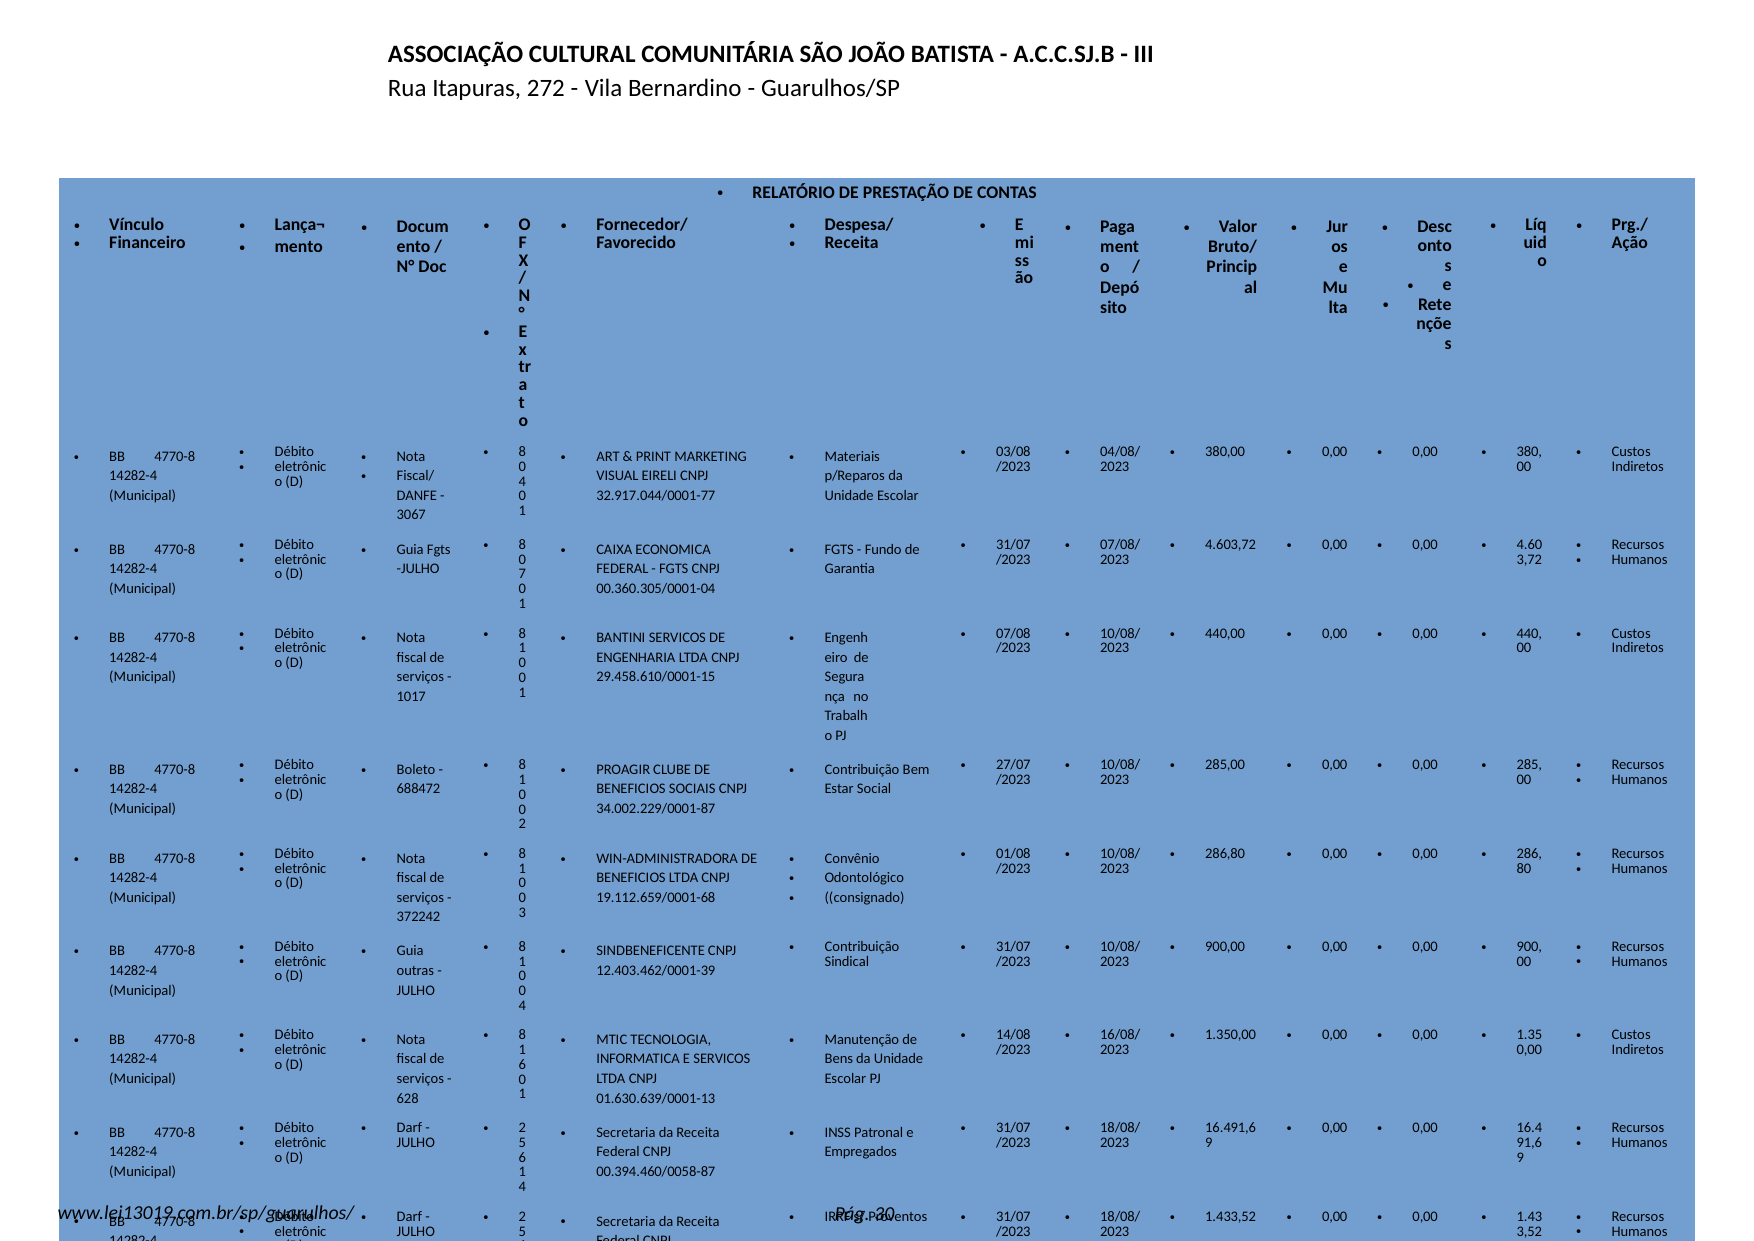

ASSOCIAÇÃO CULTURAL COMUNITÁRIA SÃO JOÃO BATISTA - A.C.C.SJ.B - III
Rua Itapuras, 272 - Vila Bernardino - Guarulhos/SP
| RELATÓRIO DE PRESTAÇÃO DE CONTAS | | | | | | | | | | | | |
| --- | --- | --- | --- | --- | --- | --- | --- | --- | --- | --- | --- | --- |
| Vínculo Financeiro | Lança¬ mento | Documento / N° Doc | OFX/N° Extrato | Fornecedor/ Favorecido | Despesa/ Receita | Emissão | Pagamento / Depósito | Valor Bruto/ Principal | Juros e Multa | Descontos e Retenções | Líquido | Prg./Ação |
| BB 4770-8 14282-4 (Municipal) | Débito eletrônico (D) | Nota Fiscal/DANFE -3067 | 80401 | ART & PRINT MARKETING VISUAL EIRELI CNPJ 32.917.044/0001-77 | Materiais p/Reparos da Unidade Escolar | 03/08/2023 | 04/08/2023 | 380,00 | 0,00 | 0,00 | 380,00 | Custos Indiretos |
| BB 4770-8 14282-4 (Municipal) | Débito eletrônico (D) | Guia Fgts -JULHO | 80701 | CAIXA ECONOMICA FEDERAL - FGTS CNPJ 00.360.305/0001-04 | FGTS - Fundo de Garantia | 31/07/2023 | 07/08/2023 | 4.603,72 | 0,00 | 0,00 | 4.603,72 | Recursos Humanos |
| BB 4770-8 14282-4 (Municipal) | Débito eletrônico (D) | Nota fiscal de serviços -1017 | 81001 | BANTINI SERVICOS DE ENGENHARIA LTDA CNPJ 29.458.610/0001-15 | Engenheiro de Segurança no Trabalho PJ | 07/08/2023 | 10/08/2023 | 440,00 | 0,00 | 0,00 | 440,00 | Custos Indiretos |
| BB 4770-8 14282-4 (Municipal) | Débito eletrônico (D) | Boleto -688472 | 81002 | PROAGIR CLUBE DE BENEFICIOS SOCIAIS CNPJ 34.002.229/0001-87 | Contribuição Bem Estar Social | 27/07/2023 | 10/08/2023 | 285,00 | 0,00 | 0,00 | 285,00 | Recursos Humanos |
| BB 4770-8 14282-4 (Municipal) | Débito eletrônico (D) | Nota fiscal de serviços -372242 | 81003 | WIN-ADMINISTRADORA DE BENEFICIOS LTDA CNPJ 19.112.659/0001-68 | Convênio Odontológico ((consignado) | 01/08/2023 | 10/08/2023 | 286,80 | 0,00 | 0,00 | 286,80 | Recursos Humanos |
| BB 4770-8 14282-4 (Municipal) | Débito eletrônico (D) | Guia outras -JULHO | 81004 | SINDBENEFICENTE CNPJ 12.403.462/0001-39 | Contribuição Sindical | 31/07/2023 | 10/08/2023 | 900,00 | 0,00 | 0,00 | 900,00 | Recursos Humanos |
| BB 4770-8 14282-4 (Municipal) | Débito eletrônico (D) | Nota fiscal de serviços - 628 | 81601 | MTIC TECNOLOGIA, INFORMATICA E SERVICOS LTDA CNPJ 01.630.639/0001-13 | Manutenção de Bens da Unidade Escolar PJ | 14/08/2023 | 16/08/2023 | 1.350,00 | 0,00 | 0,00 | 1.350,00 | Custos Indiretos |
| BB 4770-8 14282-4 (Municipal) | Débito eletrônico (D) | Darf - JULHO | 25614 | Secretaria da Receita Federal CNPJ 00.394.460/0058-87 | INSS Patronal e Empregados | 31/07/2023 | 18/08/2023 | 16.491,69 | 0,00 | 0,00 | 16.491,69 | Recursos Humanos |
| BB 4770-8 14282-4 (Municipal) | Débito eletrônico (D) | Darf - JULHO | 25614 | Secretaria da Receita Federal CNPJ 00.394.460/0058-87 | IRRF s/ Proventos | 31/07/2023 | 18/08/2023 | 1.433,52 | 0,00 | 0,00 | 1.433,52 | Recursos Humanos |
| BB 4770-8 14282-4 (Municipal) | Débito eletrônico (D) | Darf - JULHO | 81801 | Secretaria da Receita Federal CNPJ 00.394.460/0058-87 | IRRF s/ Aluguel PJ | 31/07/2023 | 18/08/2023 | 439,92 | 0,00 | 0,00 | 439,92 | Locação |
| BB 4770-8 14282-4 (Municipal) | Débito eletrônico (D) | Fatura - JULHO | 82101 | GUARULHOS TELECOMUNICACOES LTDATe CNPJ 27.583.479/0001-92 | Telefone e Internet | 01/08/2023 | 21/08/2023 | 39,90 | 0,00 | 0,00 | 39,90 | Custos Indiretos |
| BB 4770-8 14282-4 (Municipal) | Débito eletrônico (D) | Nota fiscal de serviços - 412 | 82401 | YARA DANTAS SOCIEDADE INDIVIDUAL DE ADVOCACIA CNPJ 30.740.465/0001-40 | Advogado(a) PJ | 22/08/2023 | 24/08/2023 | 1.000,00 | 0,00 | 0,00 | 1.000,00 | Custos Indiretos |
www.lei13019.com.br/sp/guarulhos/
Pág. 30